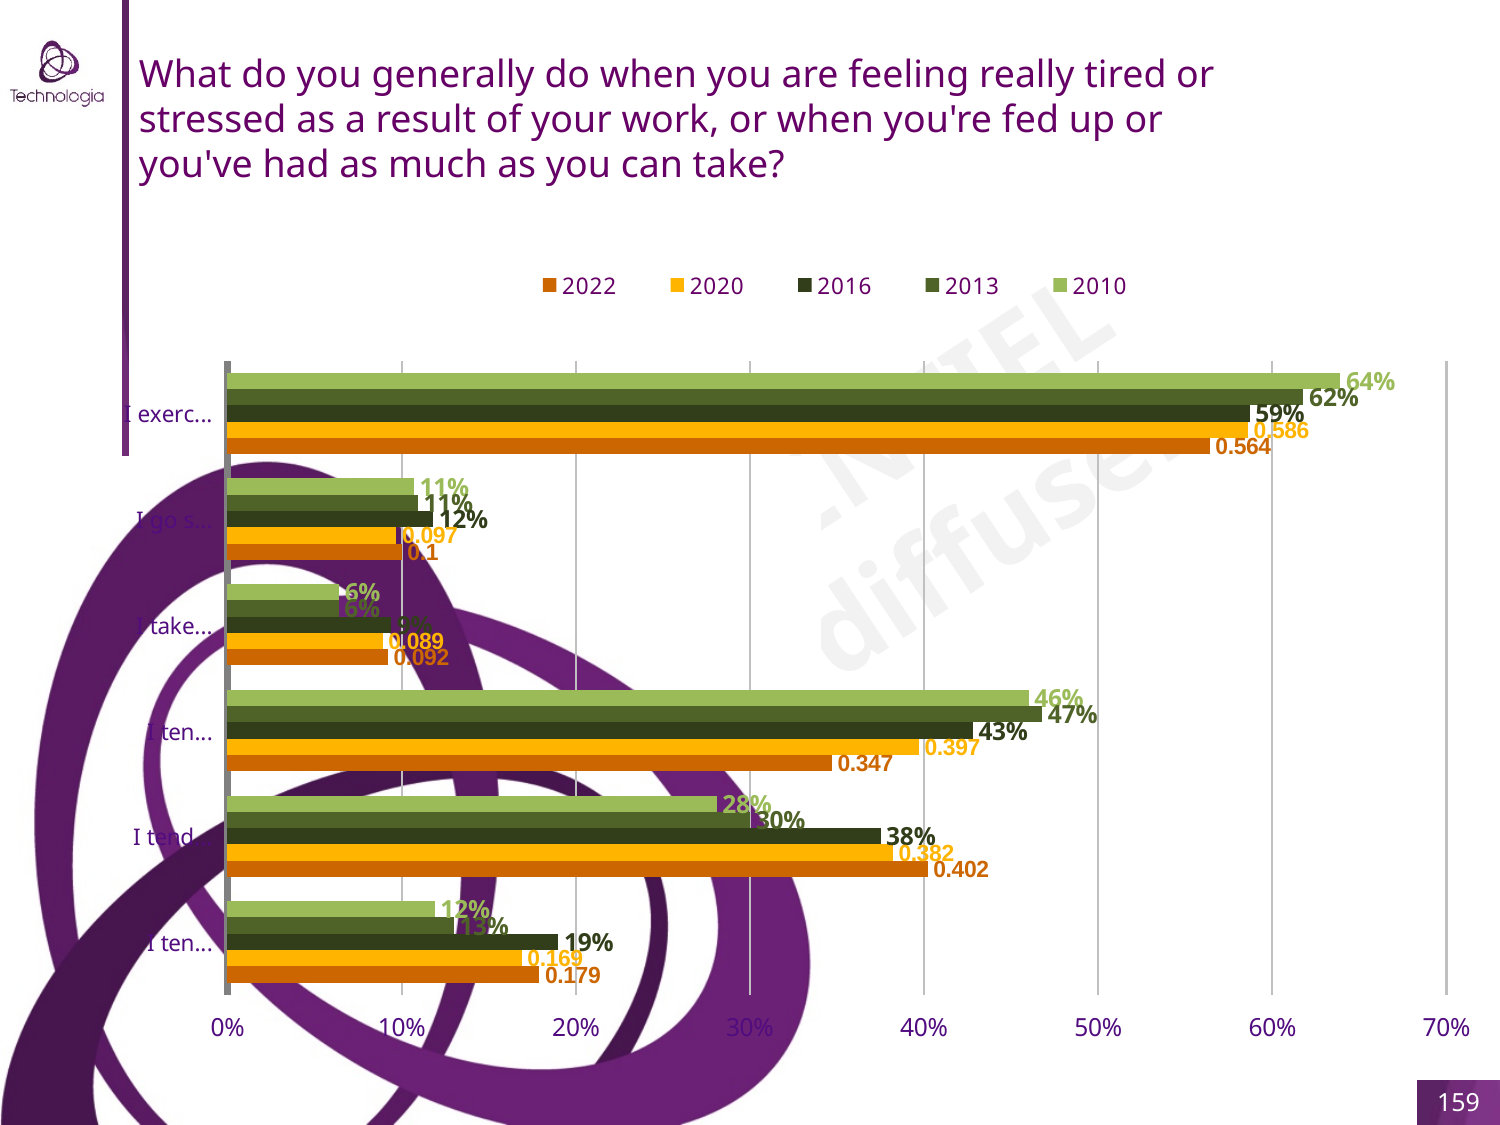

# What do you generally do when you are feeling really tired or stressed as a result of your work, or when you're fed up or you've had as much as you can take?
### Chart
| Category | 2010 | 2013 | 2016 | 2020 | 2022 |
|---|---|---|---|---|---|
| I exercise | 0.639 | 0.617863720073665 | 0.587 | 0.586 | 0.564 |
| I go see the doctor | 0.107 | 0.10926949048496 | 0.118 | 0.097 | 0.1 |
| I take medication (sleeping pills, tranquillisers, etc.) | 0.064 | 0.0638428483732351 | 0.094 | 0.089 | 0.092 |
| I tend to sleep more | 0.46 | 0.467771639042357 | 0.428 | 0.397 | 0.347 |
| I tend to eat more | 0.281 | 0.300184162062615 | 0.375 | 0.382 | 0.402 |
| I tend to smoke or drink more | 0.119 | 0.129834254143646 | 0.19 | 0.169 | 0.179 |